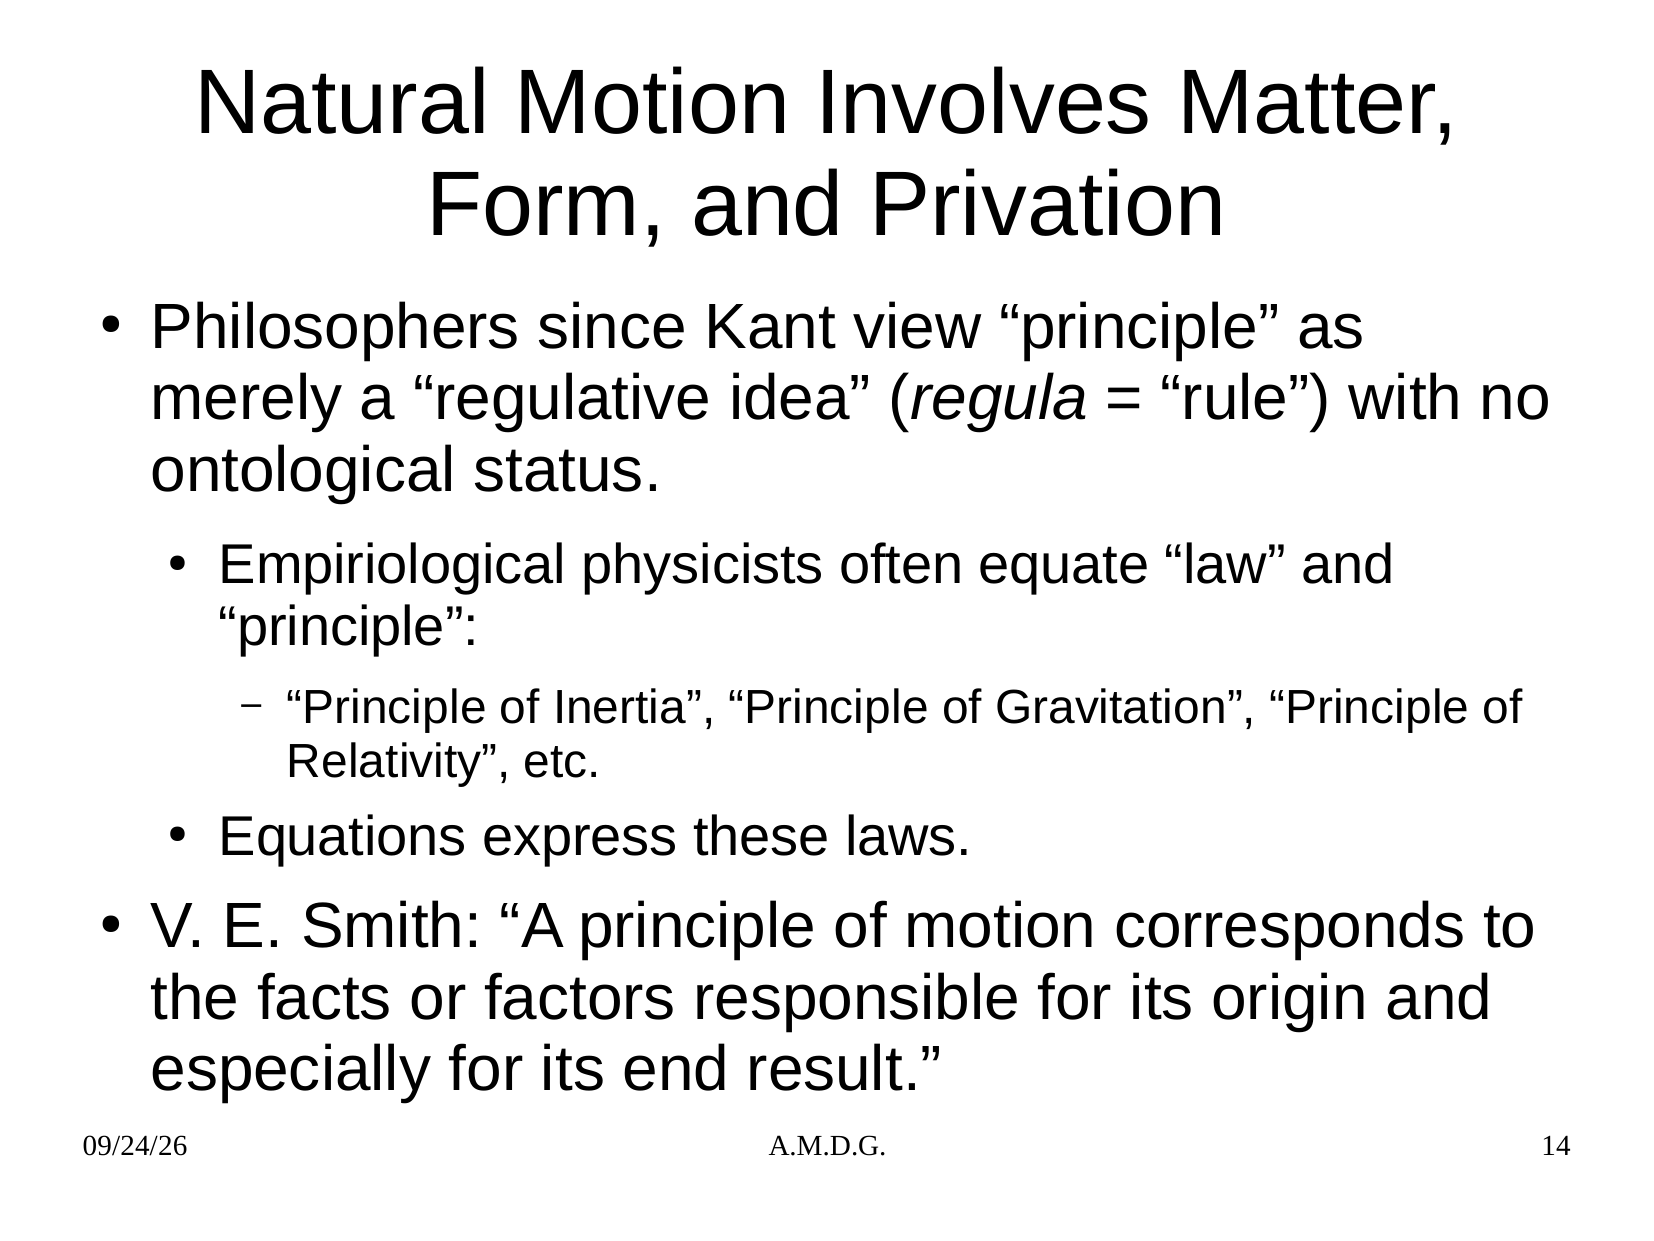

# Natural Motion Involves Matter, Form, and Privation
Philosophers since Kant view “principle” as merely a “regulative idea” (regula = “rule”) with no ontological status.
Empiriological physicists often equate “law” and “principle”:
“Principle of Inertia”, “Principle of Gravitation”, “Principle of Relativity”, etc.
Equations express these laws.
V. E. Smith: “A principle of motion corresponds to the facts or factors responsible for its origin and especially for its end result.”
A.M.D.G.
14